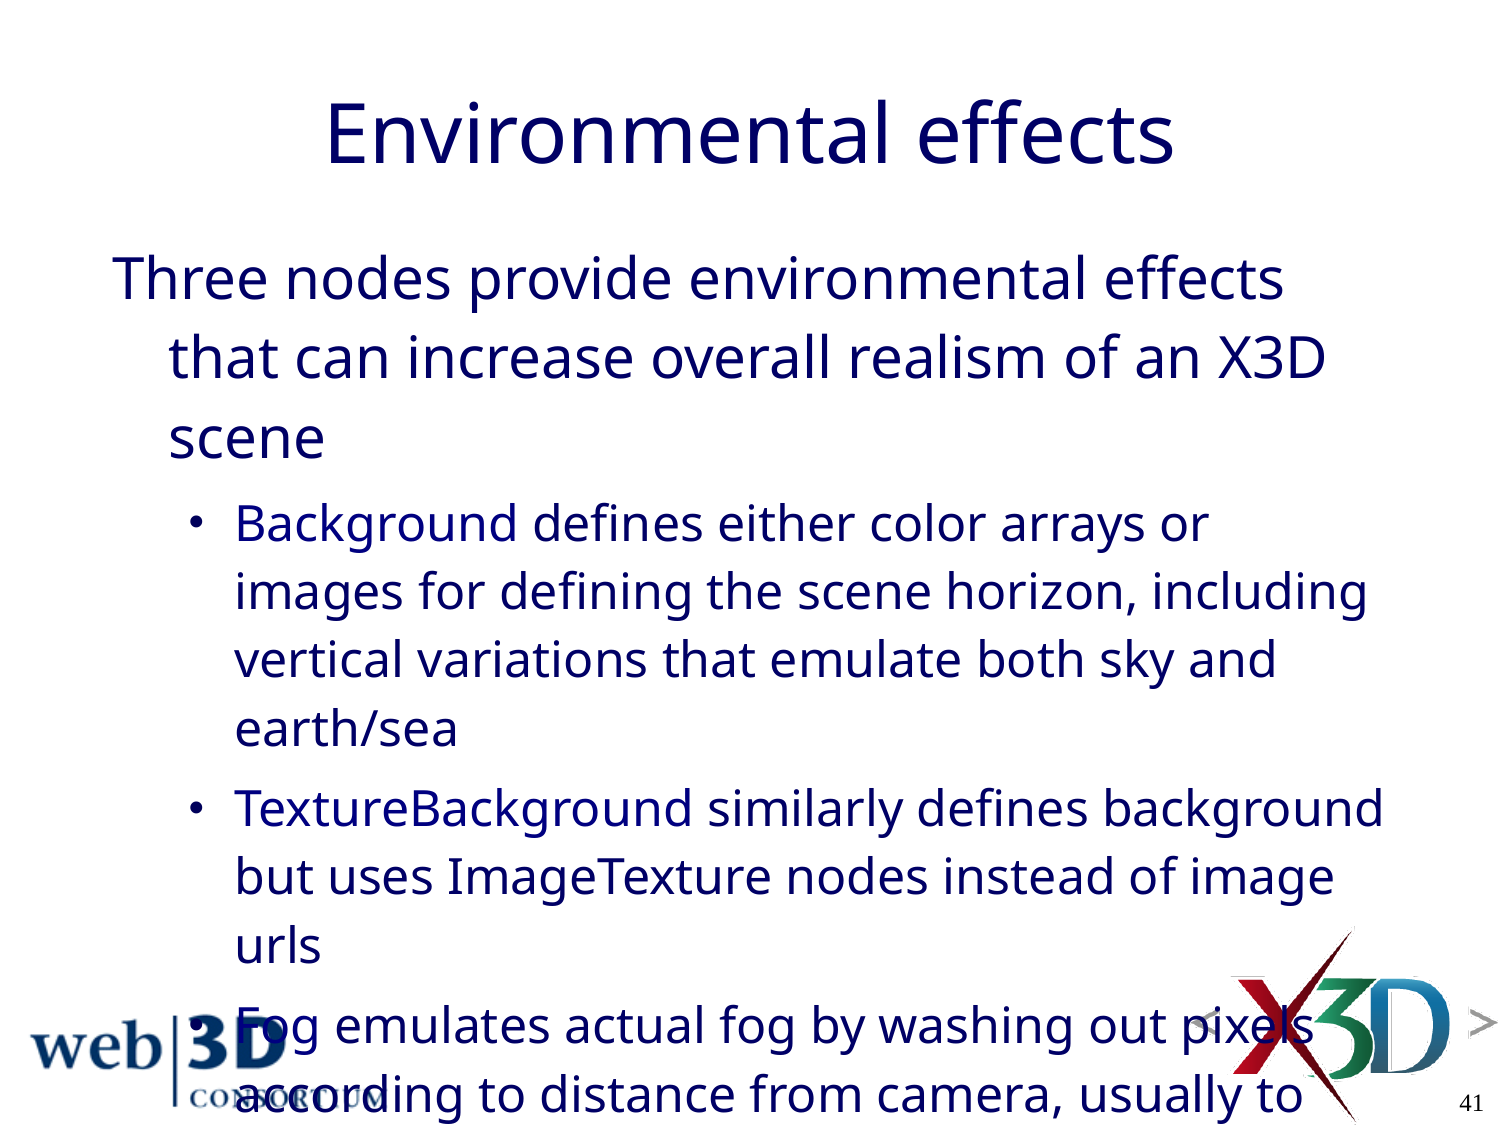

# Environmental effects
Three nodes provide environmental effects that can increase overall realism of an X3D scene
Background defines either color arrays or images for defining the scene horizon, including vertical variations that emulate both sky and earth/sea
TextureBackground similarly defines background but uses ImageTexture nodes instead of image urls
Fog emulates actual fog by washing out pixels according to distance from camera, usually to match color (or blackness) of the background
Helpful techniques to improve scene realism